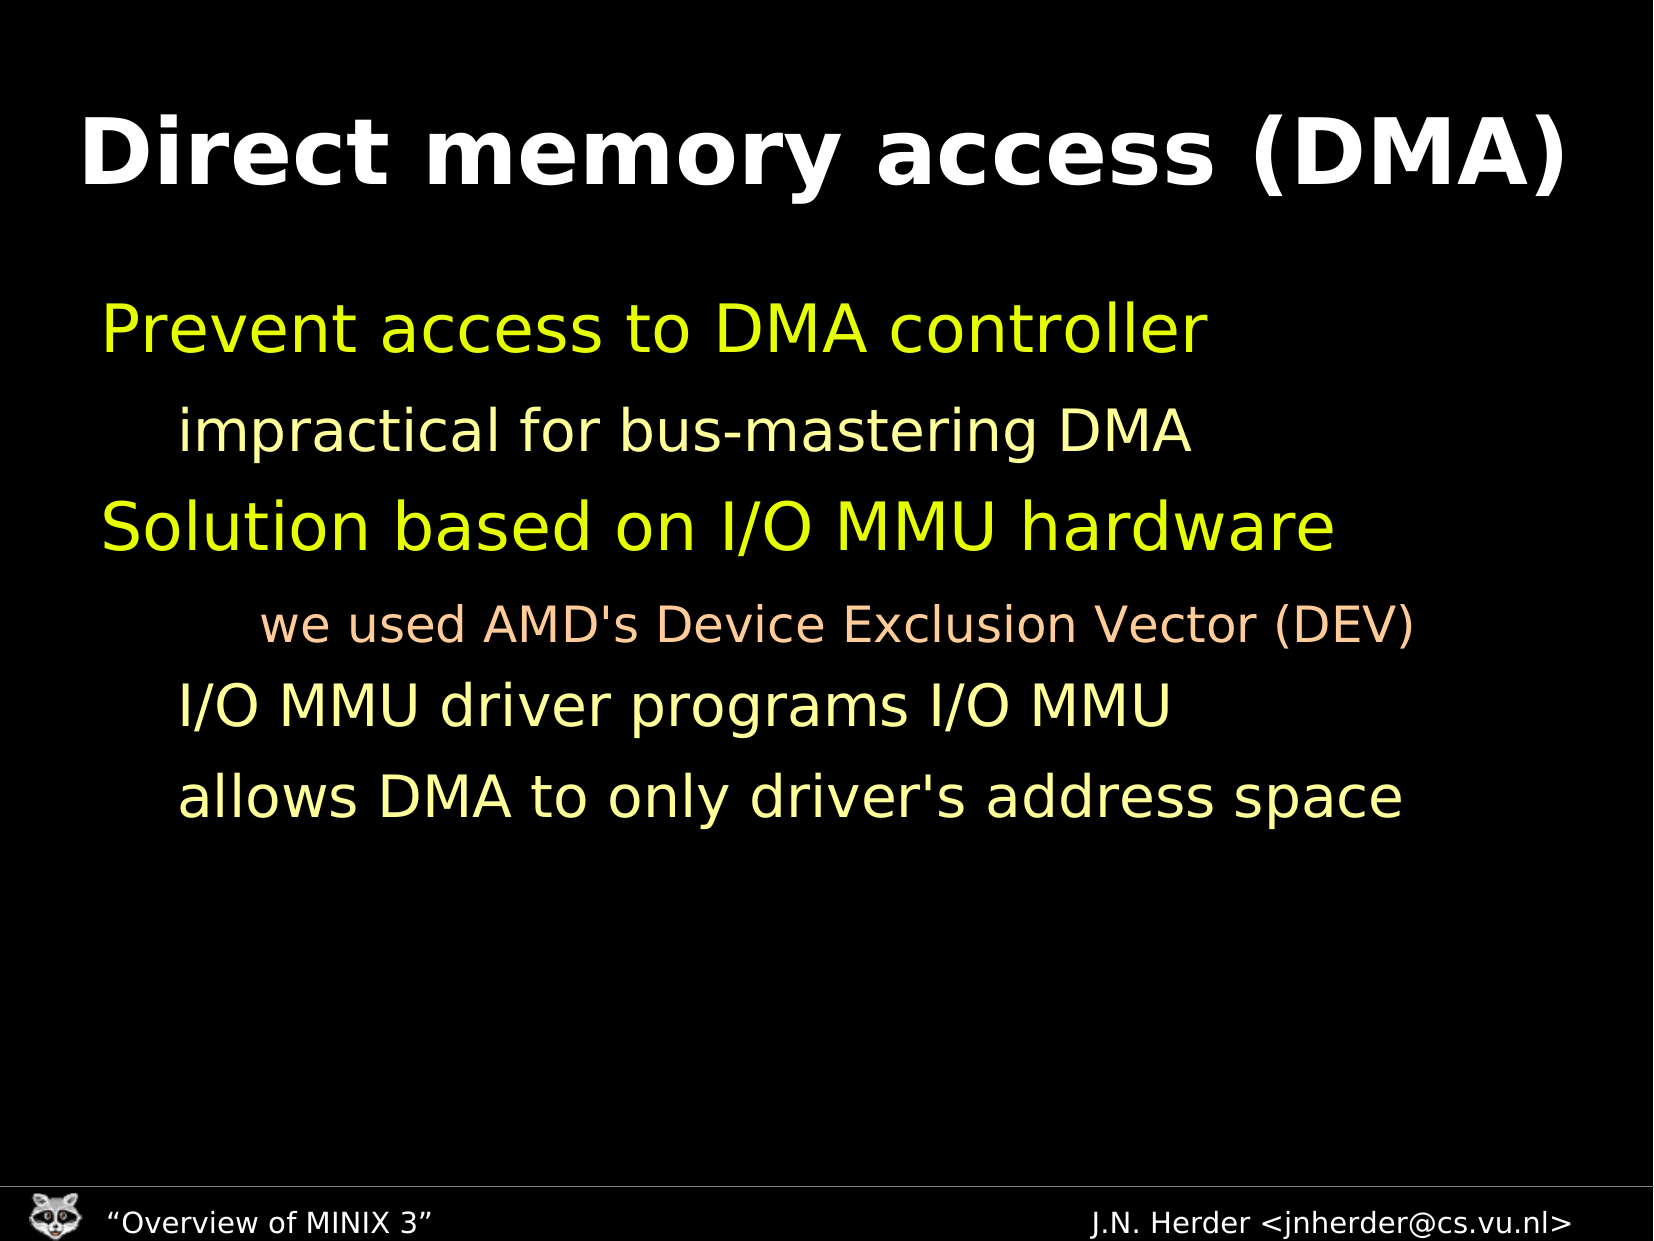

# Direct memory access (DMA)
Prevent access to DMA controller
impractical for bus-mastering DMA
Solution based on I/O MMU hardware
we used AMD's Device Exclusion Vector (DEV)
I/O MMU driver programs I/O MMU
allows DMA to only driver's address space